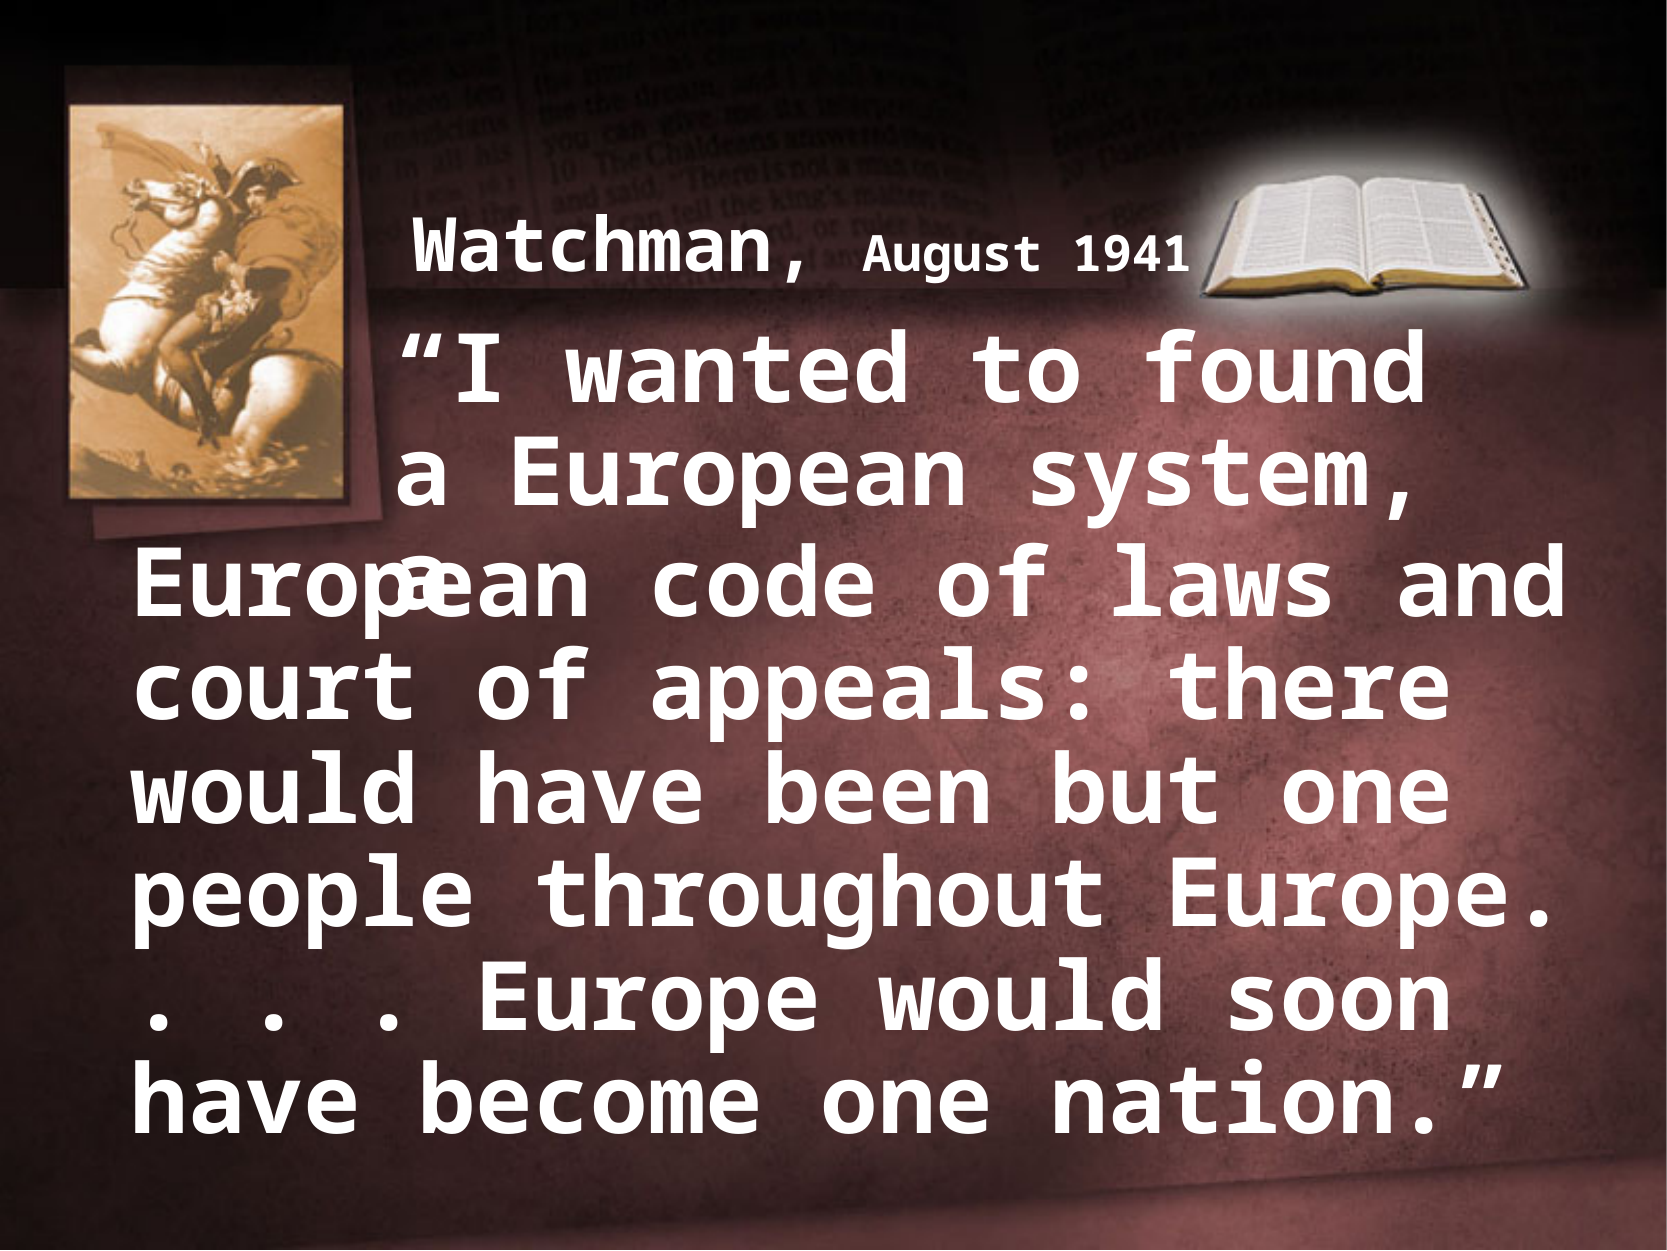

Watchman, August 1941
“I wanted to found a European system, a
European code of laws and court of appeals: there would have been but one people throughout Europe. . . . Europe would soon have become one nation.”